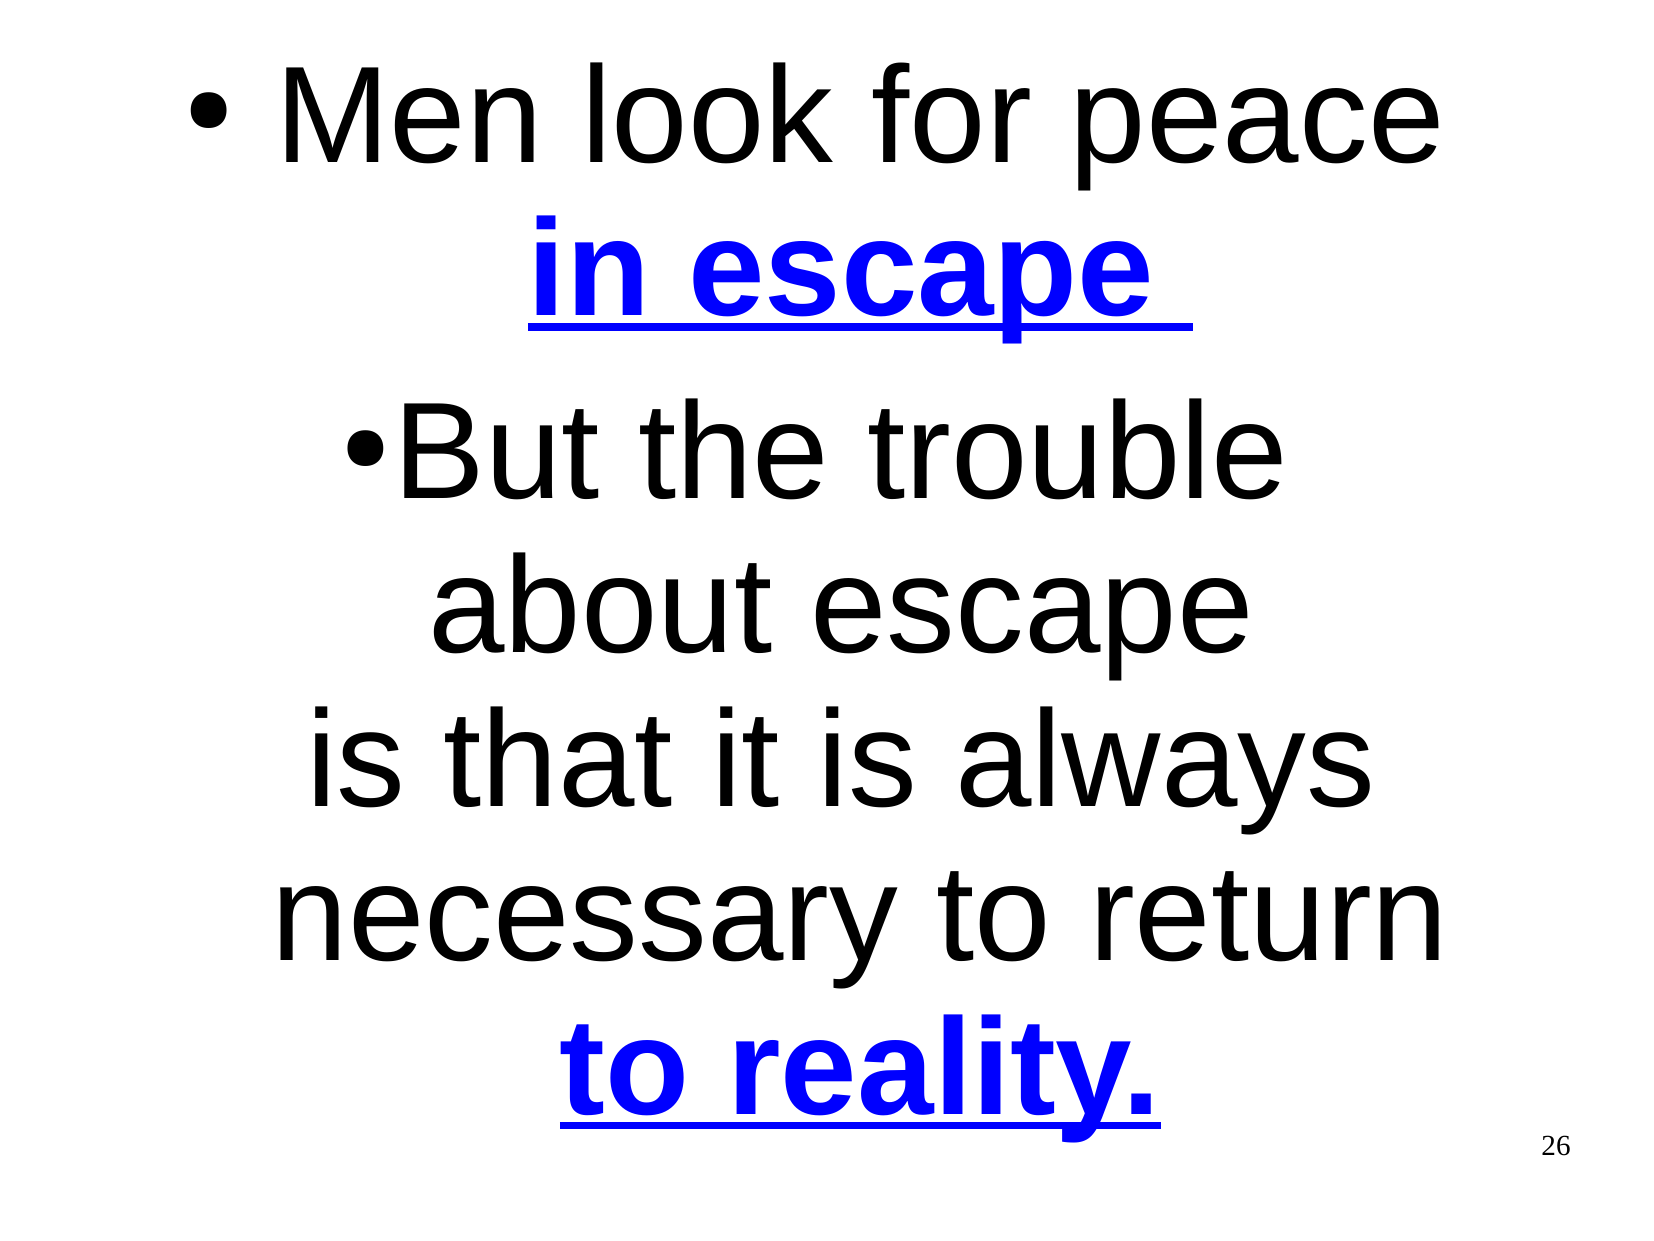

# Men look for peace in escape
But the trouble
about escape
is that it is always
necessary to return
to reality.
26